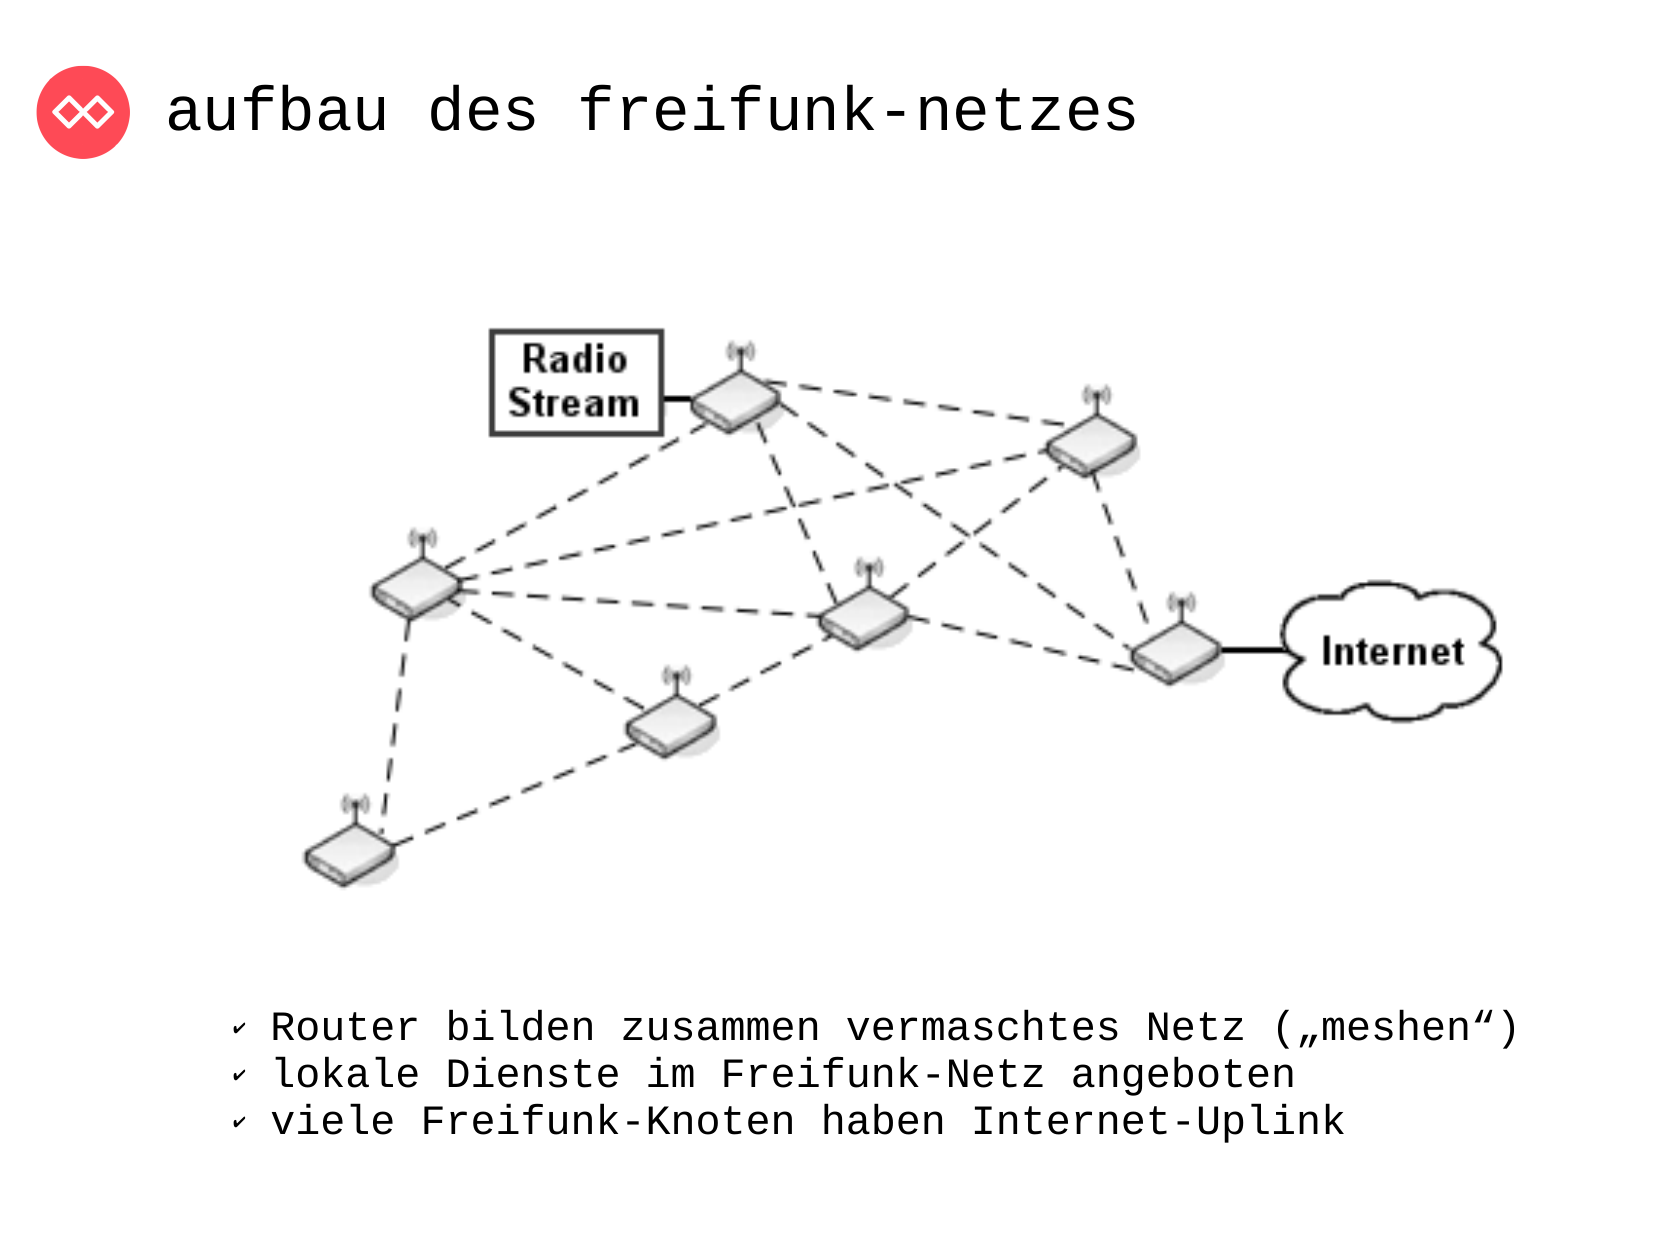

# aufbau des freifunk-netzes
 Router bilden zusammen vermaschtes Netz („meshen“)
 lokale Dienste im Freifunk-Netz angeboten
 viele Freifunk-Knoten haben Internet-Uplink